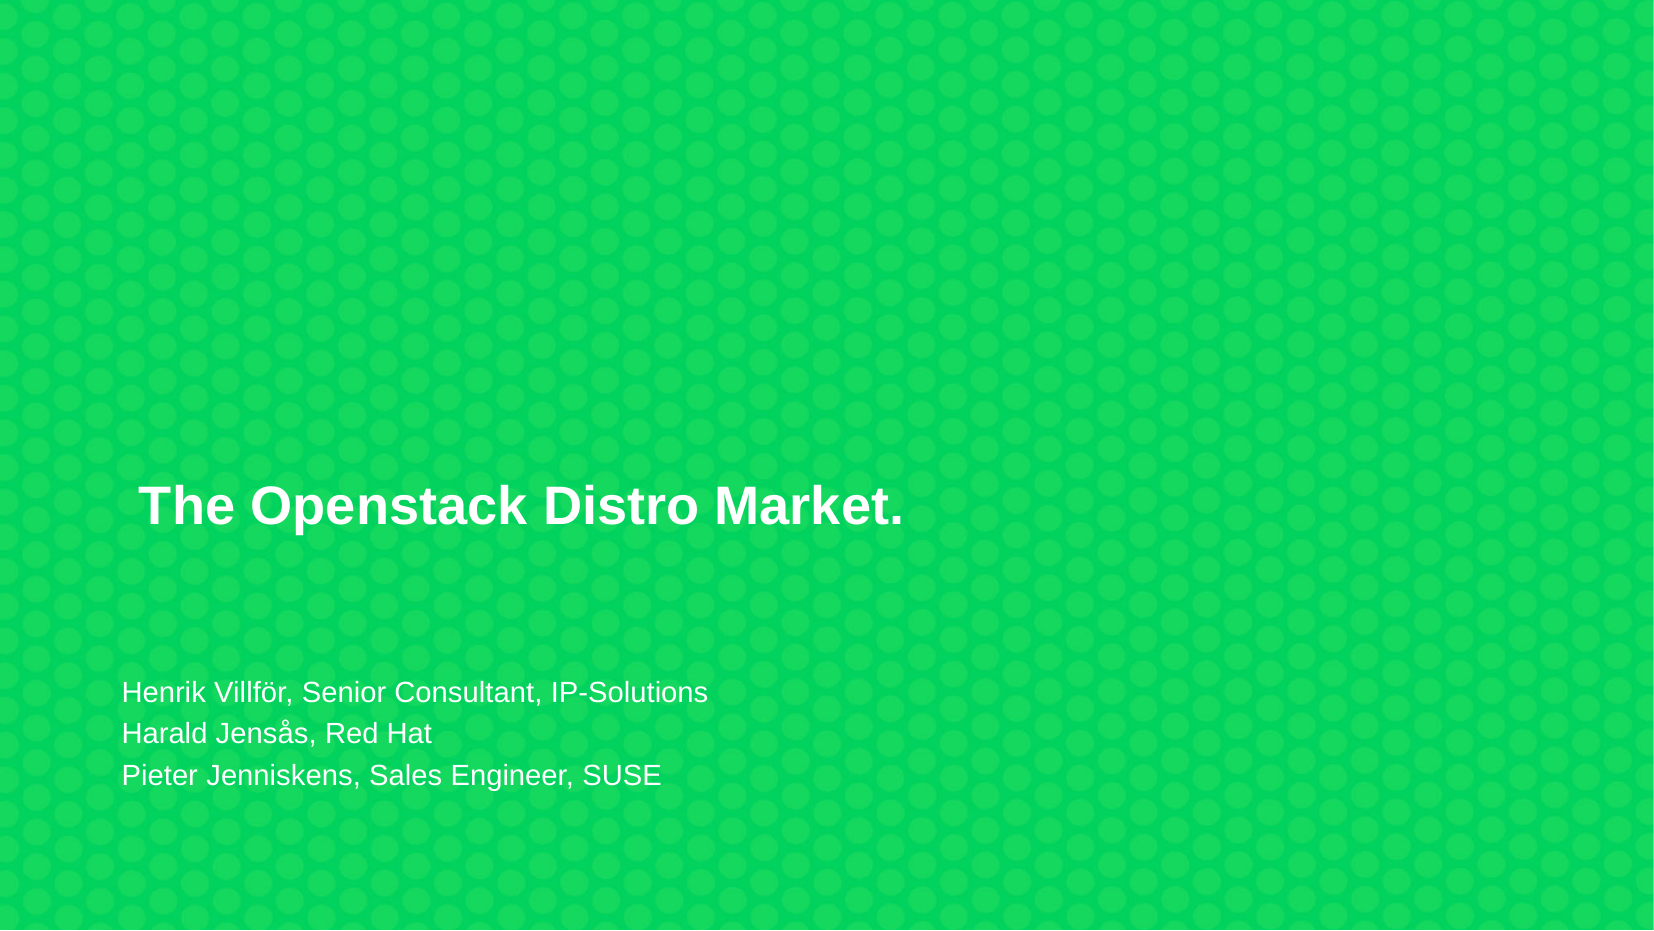

The Openstack Distro Market.
# Henrik Villför, Senior Consultant, IP-Solutions
Harald Jensås, Red Hat
Pieter Jenniskens, Sales Engineer, SUSE